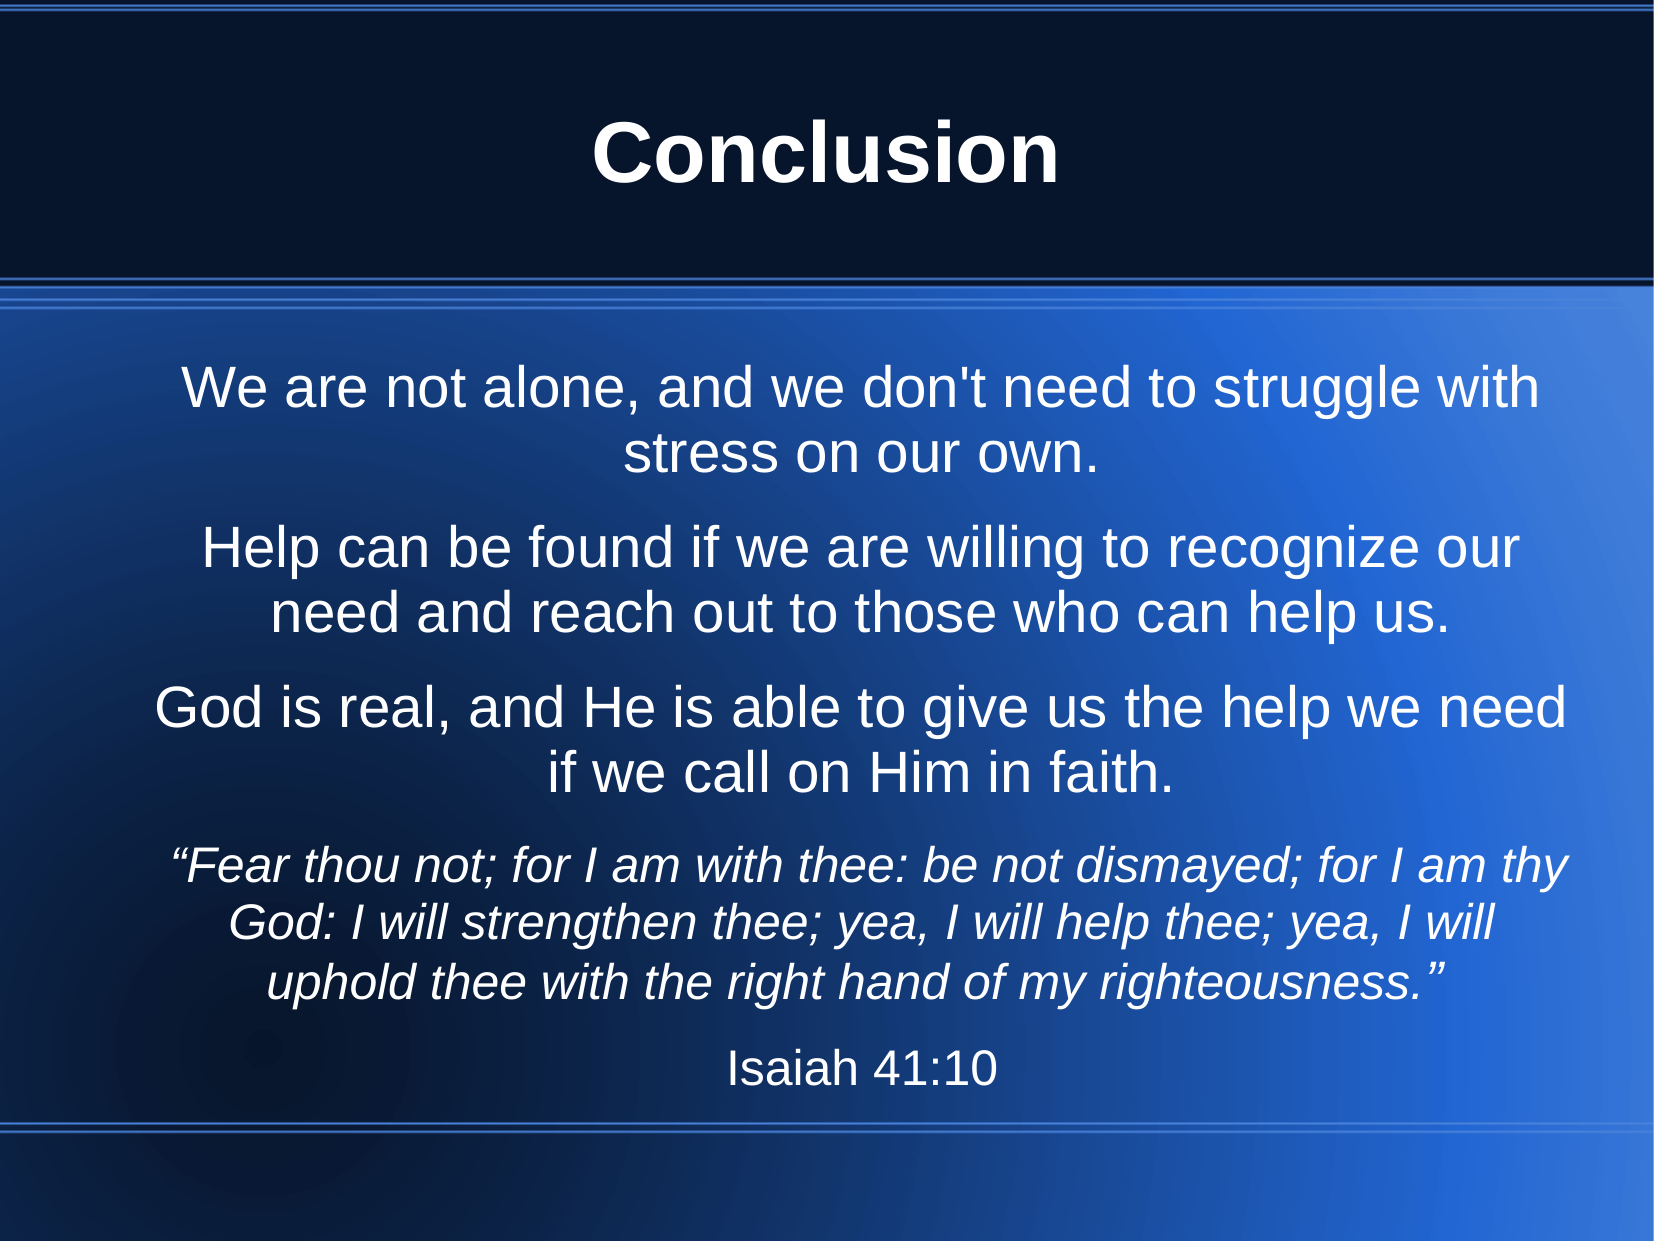

# Conclusion
We are not alone, and we don't need to struggle with stress on our own.
Help can be found if we are willing to recognize our need and reach out to those who can help us.
God is real, and He is able to give us the help we need if we call on Him in faith.
 “Fear thou not; for I am with thee: be not dismayed; for I am thy God: I will strengthen thee; yea, I will help thee; yea, I will uphold thee with the right hand of my righteousness.”
Isaiah 41:10